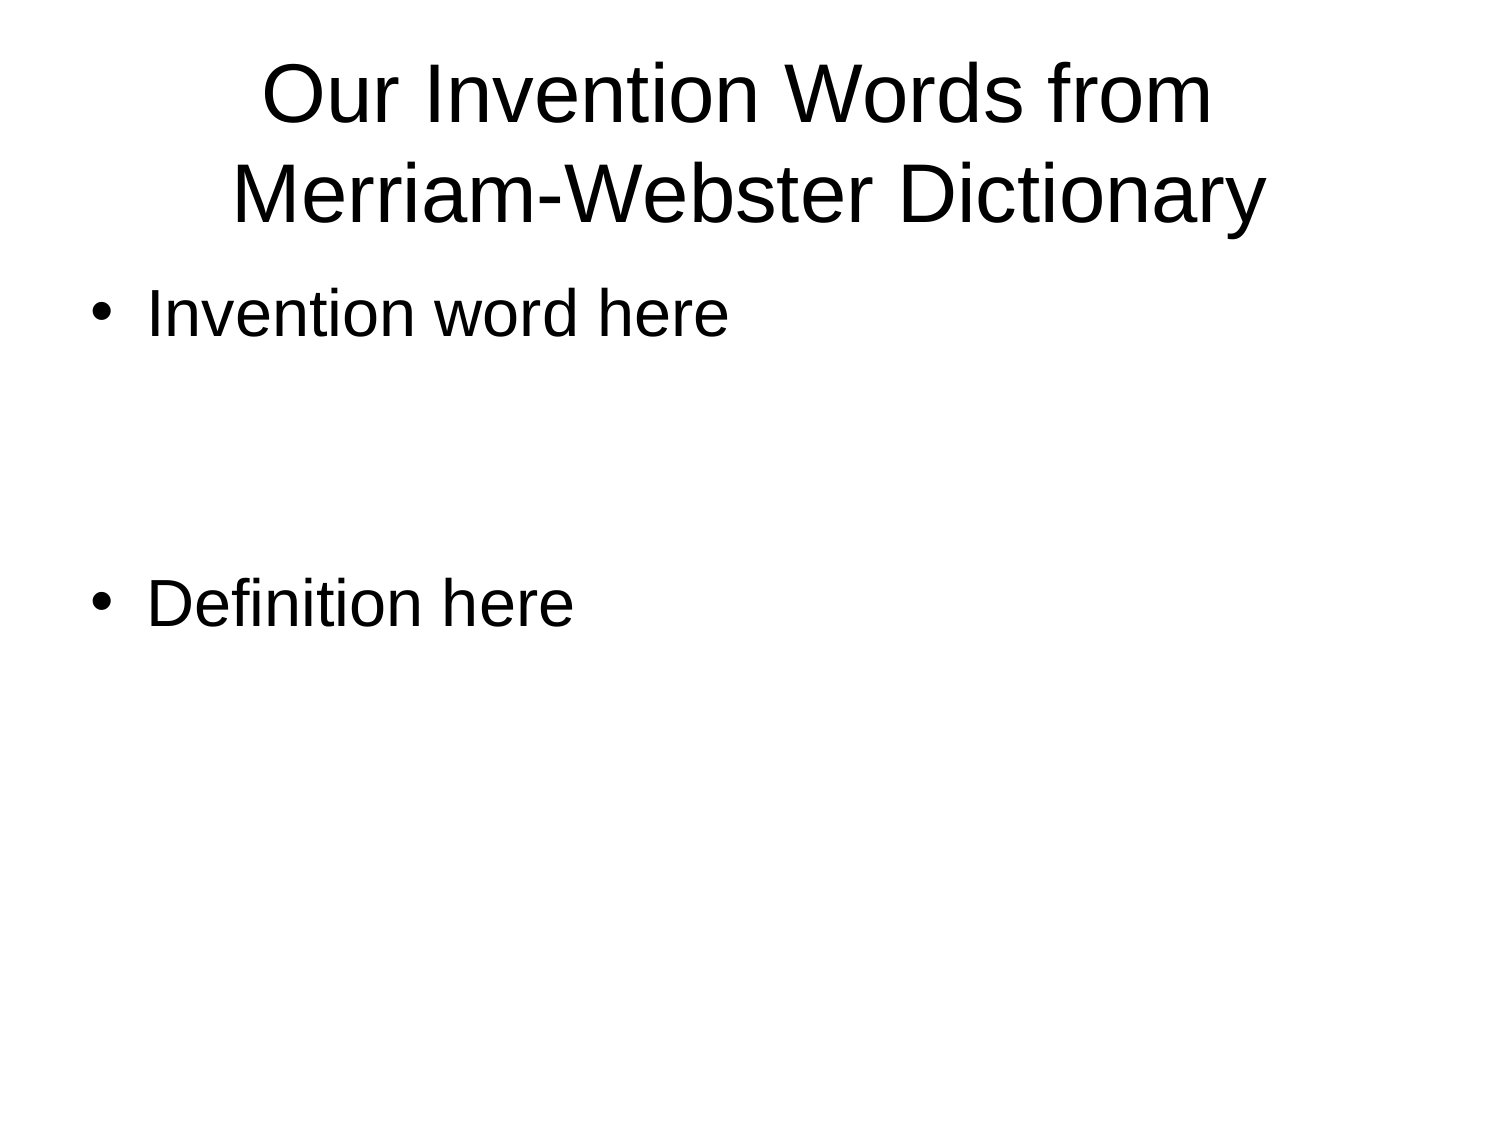

# Our Invention Words from Merriam-Webster Dictionary
Invention word here
Definition here